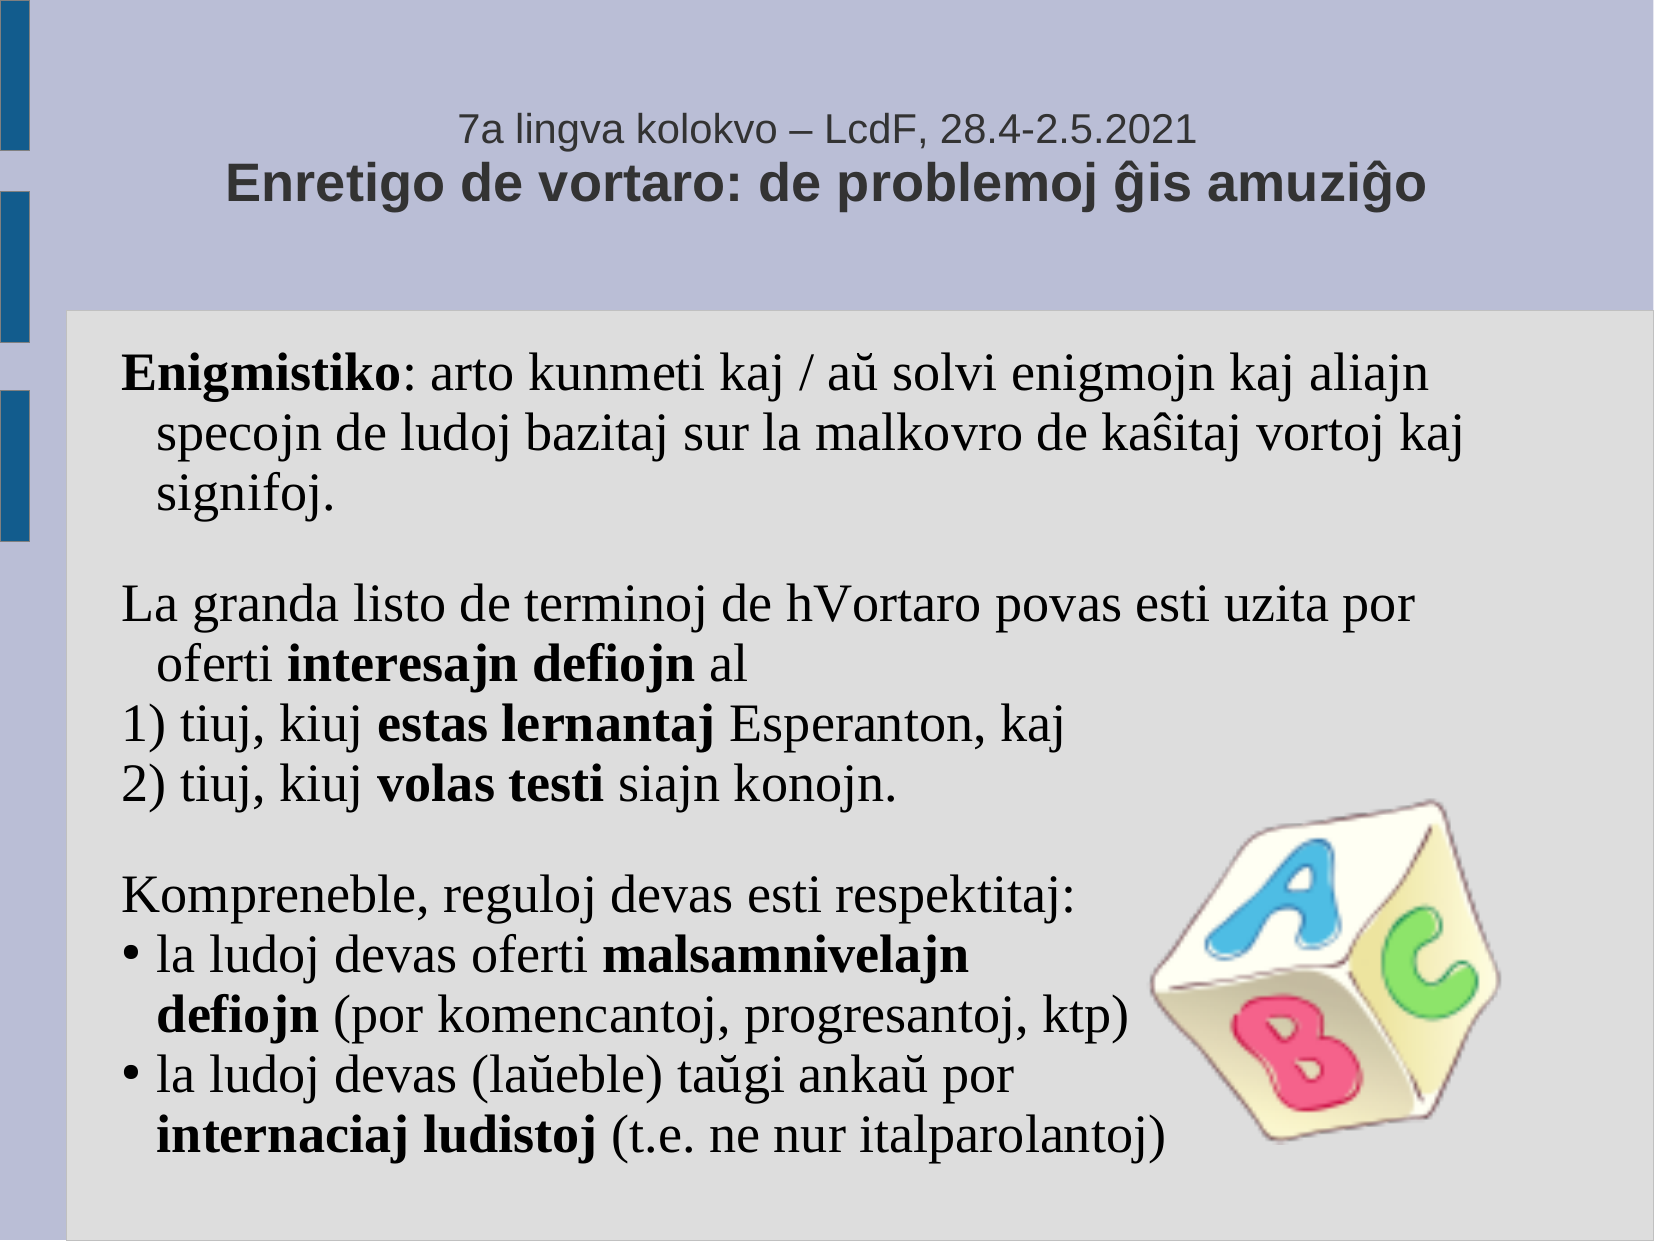

# 7a lingva kolokvo – LcdF, 28.4-2.5.2021 Enretigo de vortaro: de problemoj ĝis amuziĝo
Enigmistiko: arto kunmeti kaj / aŭ solvi enigmojn kaj aliajn specojn de ludoj bazitaj sur la malkovro de kaŝitaj vortoj kaj signifoj.
La granda listo de terminoj de hVortaro povas esti uzita por oferti interesajn defiojn al
 tiuj, kiuj estas lernantaj Esperanton, kaj
 tiuj, kiuj volas testi siajn konojn.
Kompreneble, reguloj devas esti respektitaj:
la ludoj devas oferti malsamnivelajn
defiojn (por komencantoj, progresantoj, ktp)
la ludoj devas (laŭeble) taŭgi ankaŭ por
internaciaj ludistoj (t.e. ne nur italparolantoj)